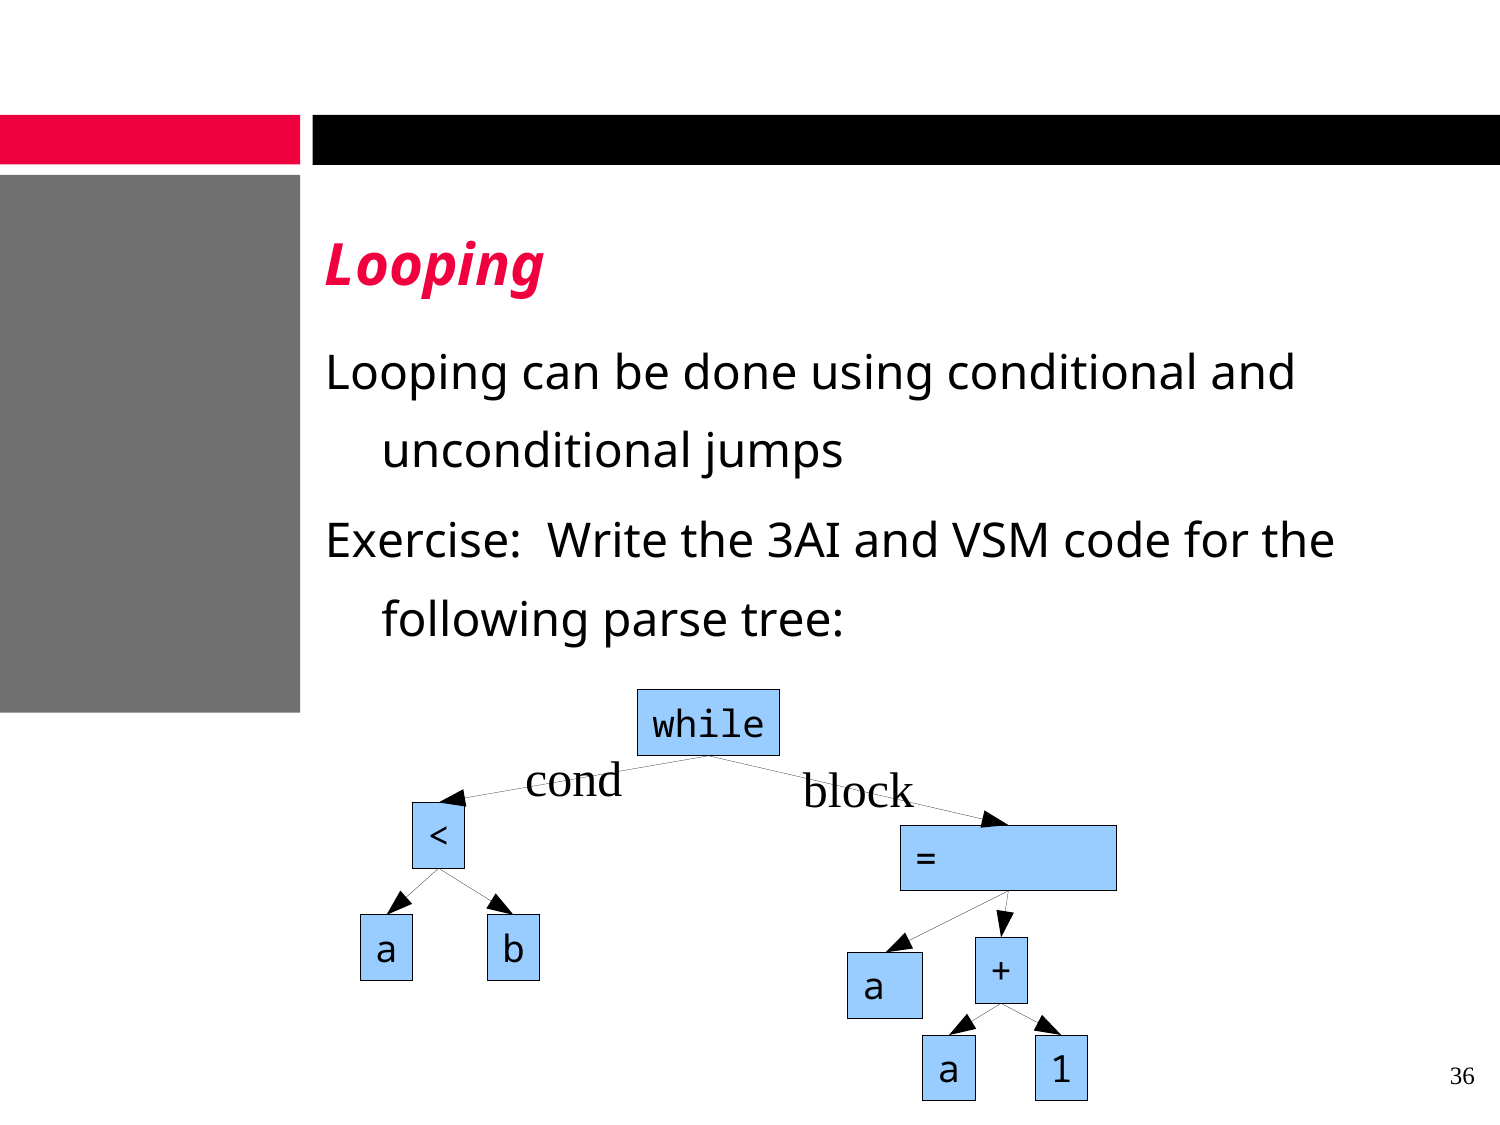

# Looping
Looping can be done using conditional and unconditional jumps
Exercise: Write the 3AI and VSM code for the following parse tree:
while
<
=
a
b
+
a
1
a
36